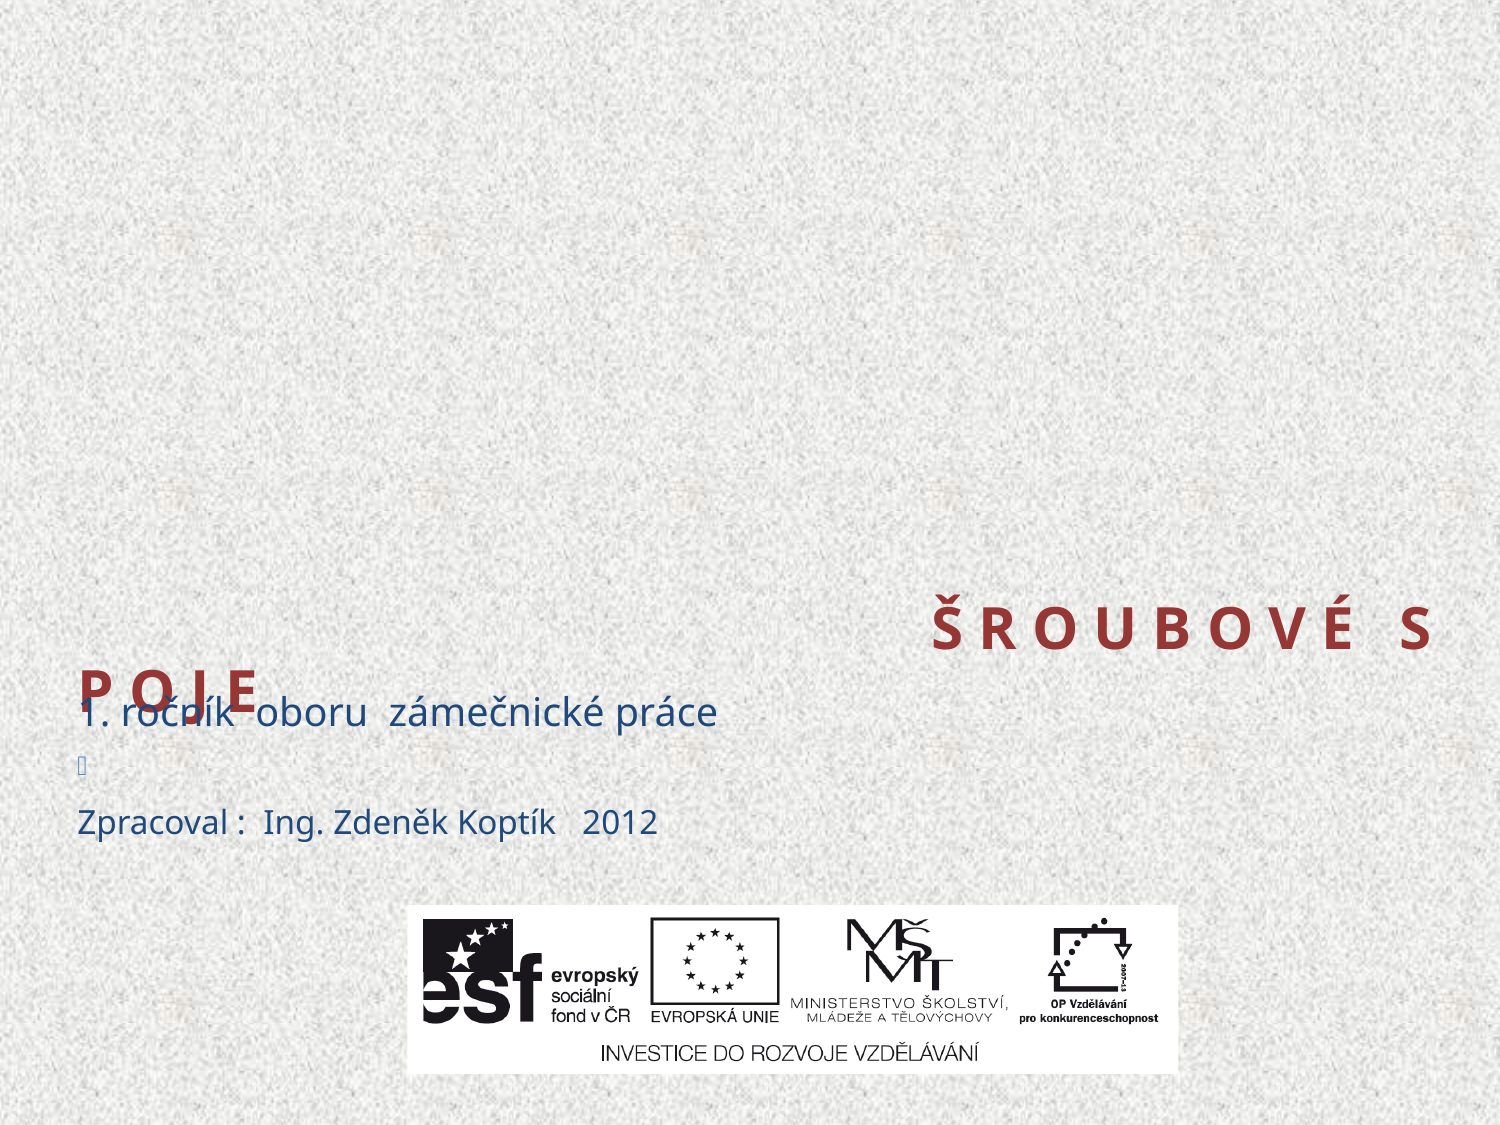

# Š R O U B O V É S P O J E
1. ročník oboru zámečnické práce
Zpracoval : Ing. Zdeněk Koptík 2012